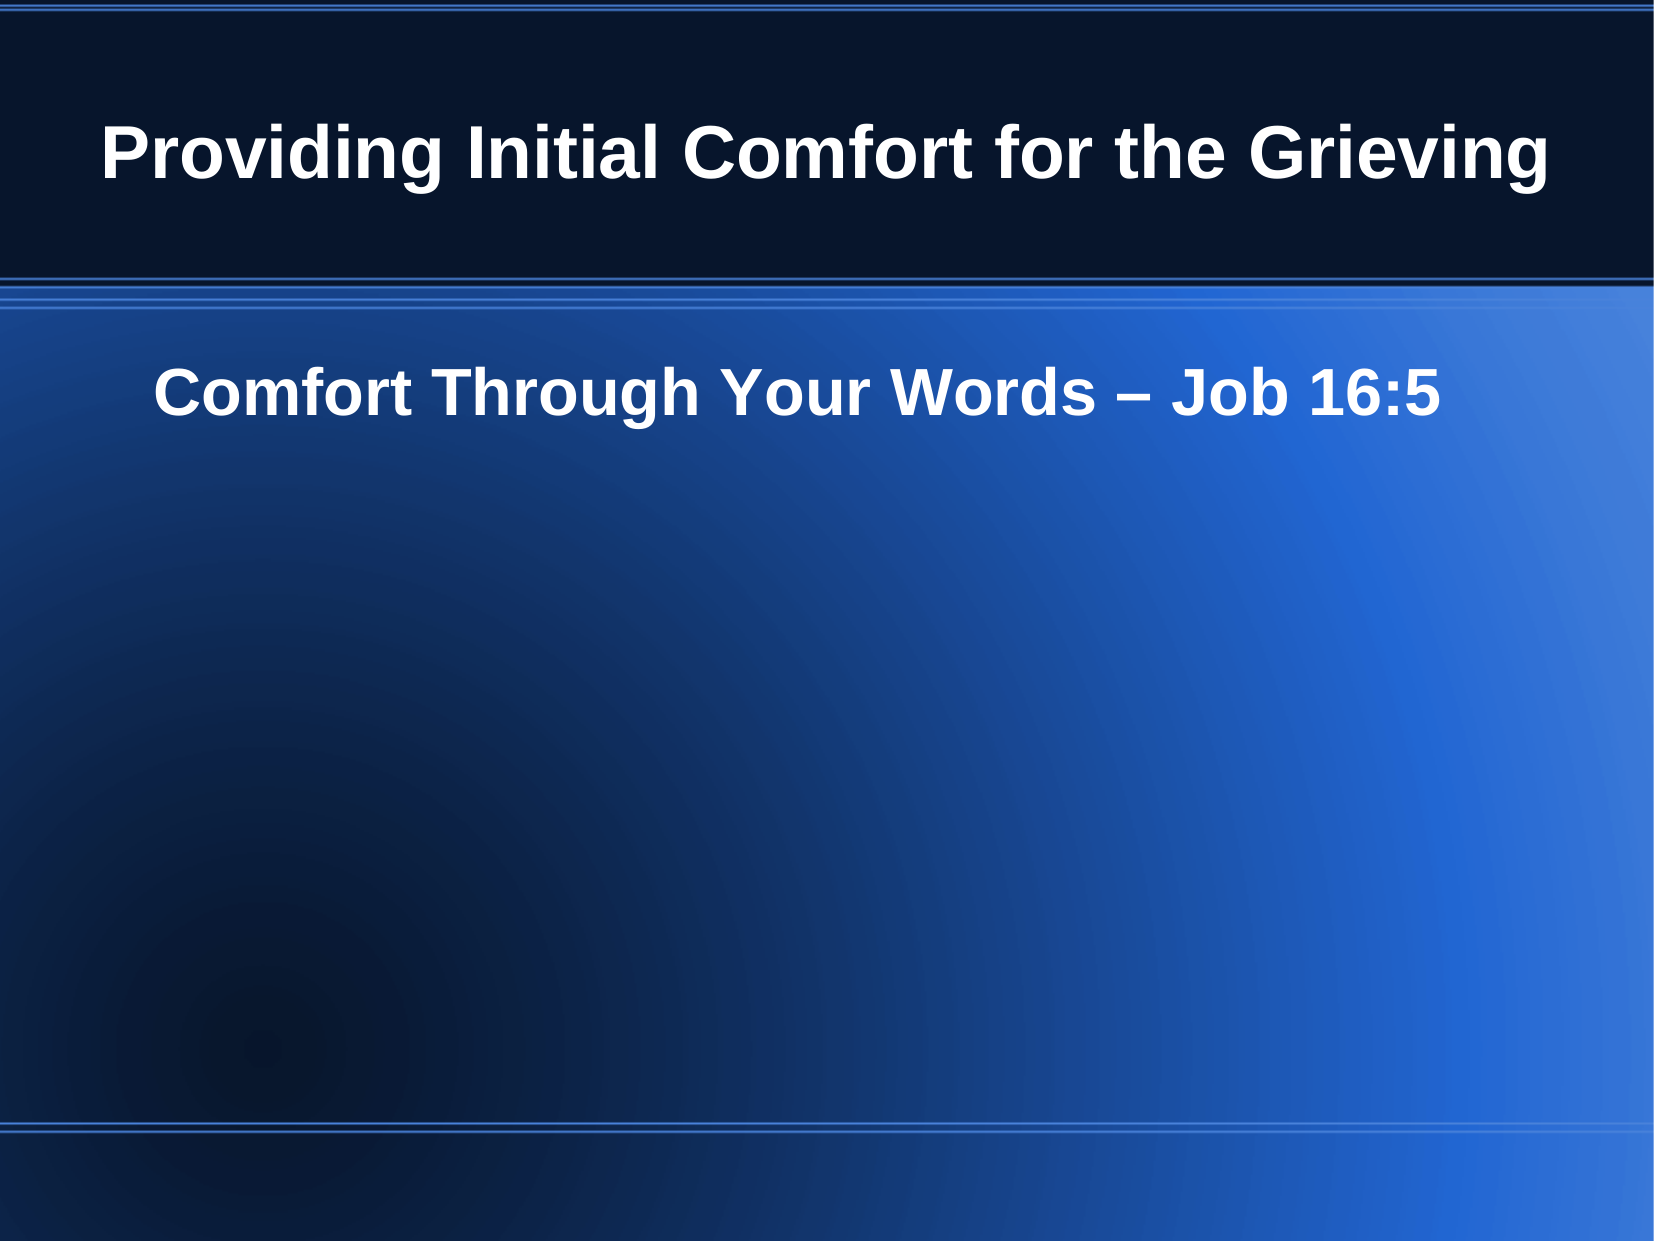

# Providing Initial Comfort for the Grieving
Comfort Through Your Words – Job 16:5